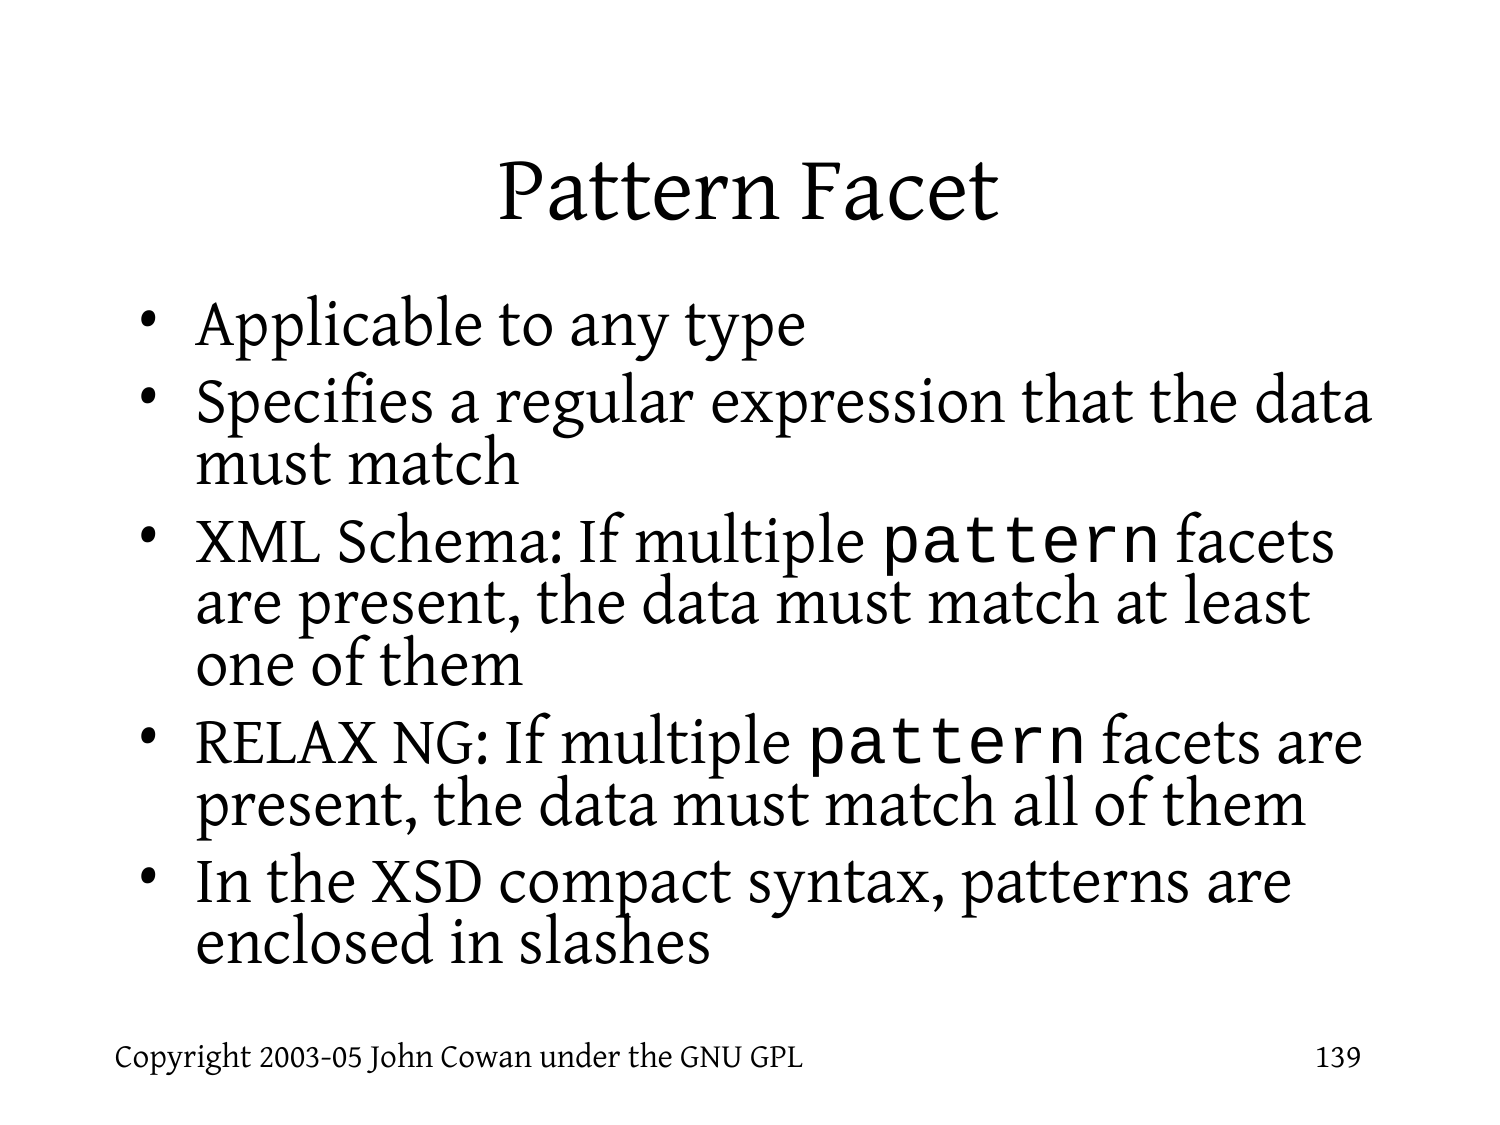

# Pattern Facet
Applicable to any type
Specifies a regular expression that the data must match
XML Schema: If multiple pattern facets are present, the data must match at least one of them
RELAX NG: If multiple pattern facets are present, the data must match all of them
In the XSD compact syntax, patterns are enclosed in slashes